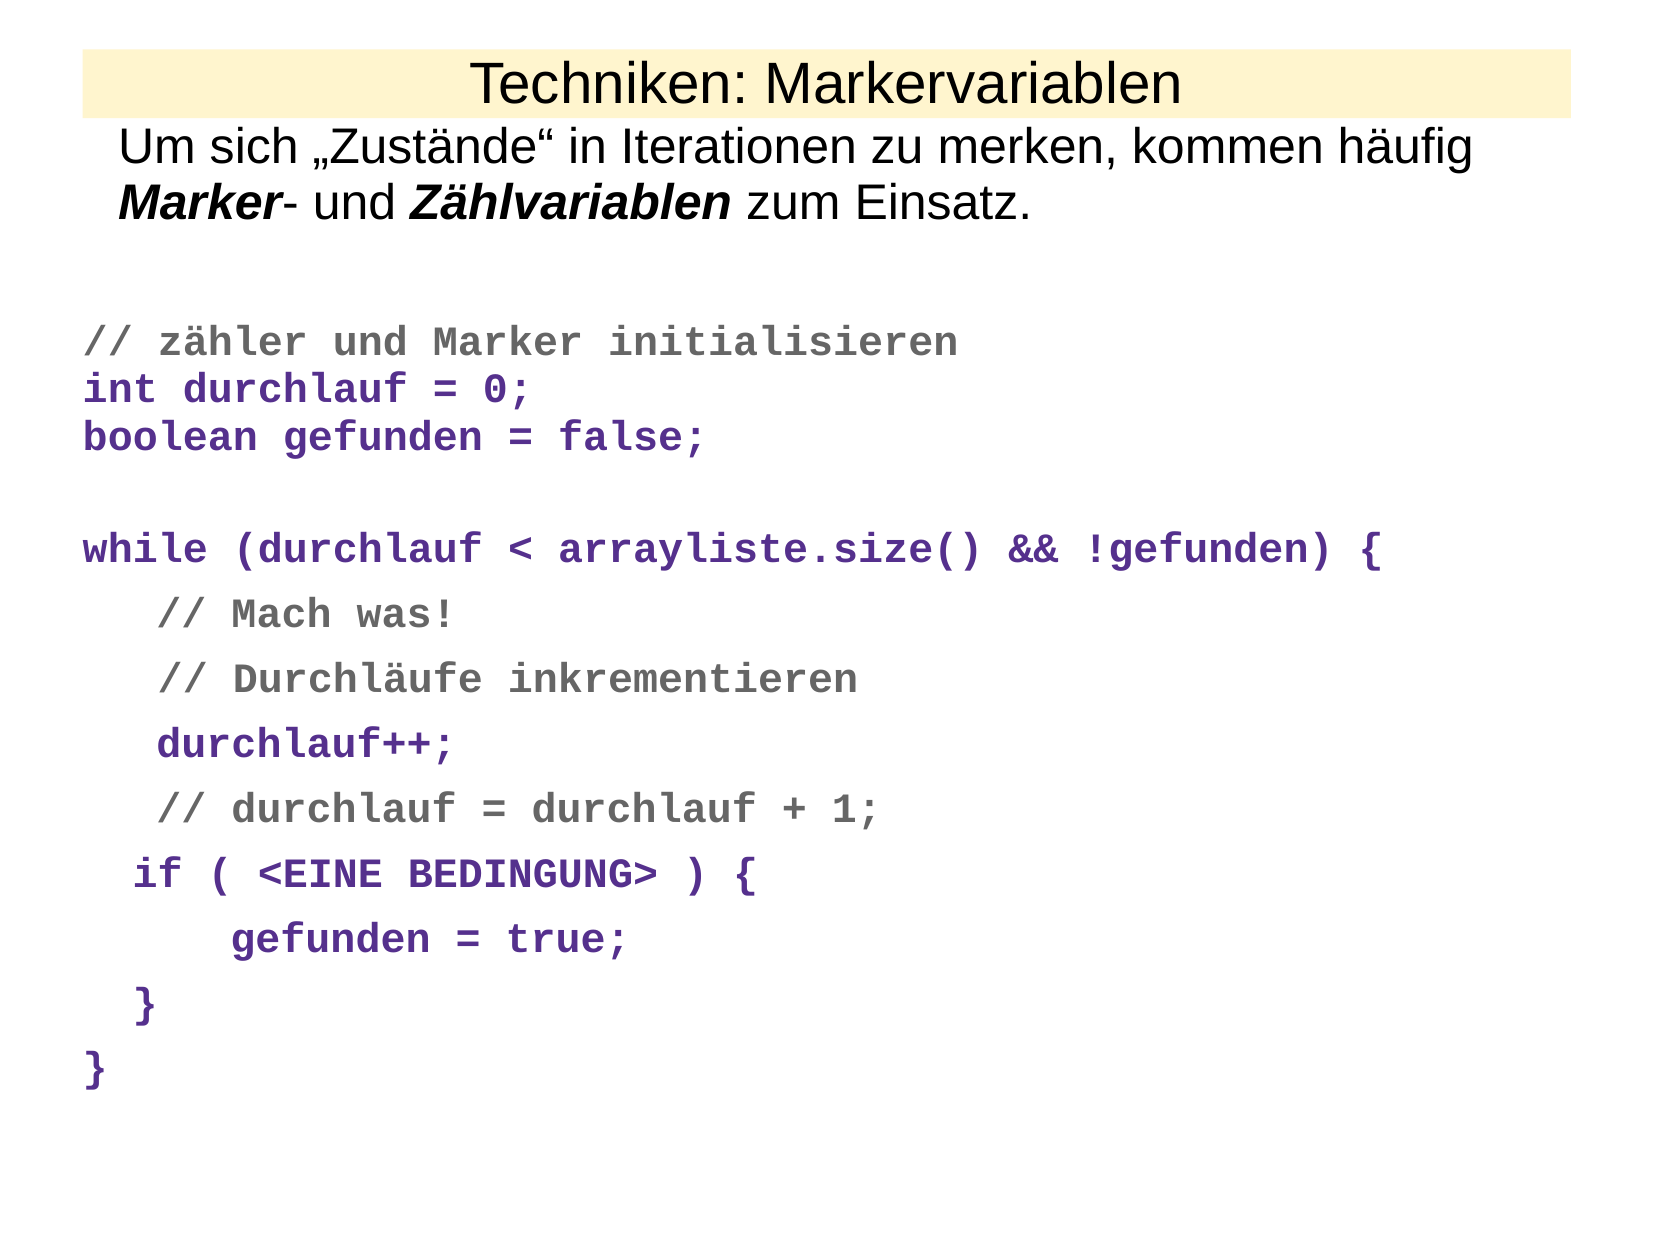

# Techniken: Markervariablen
Um sich „Zustände“ in Iterationen zu merken, kommen häufig Marker- und Zählvariablen zum Einsatz.
// zähler und Marker initialisieren
int durchlauf = 0;
boolean gefunden = false;
while (durchlauf < arrayliste.size() && !gefunden) {
	// Mach was!
 // Durchläufe inkrementieren
	durchlauf++;
	// durchlauf = durchlauf + 1;
 if ( <EINE BEDINGUNG> ) {
		gefunden = true;
 }
}